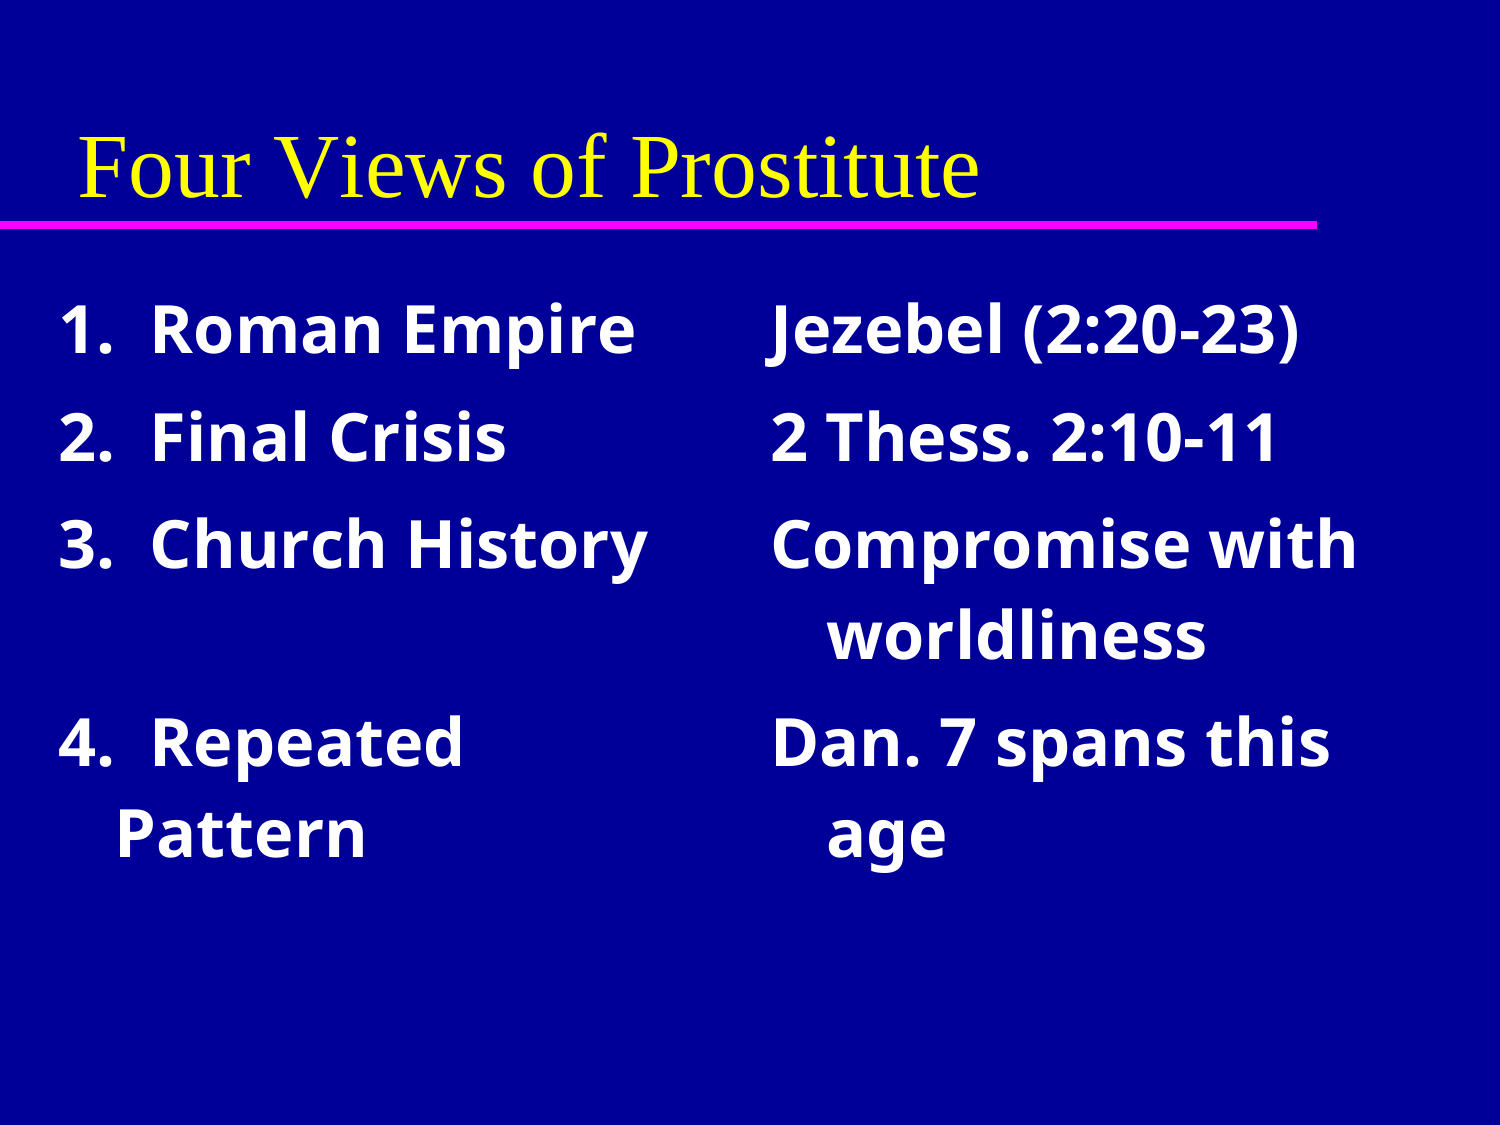

# Four Views of Prostitute
1. Roman Empire
2. Final Crisis
3. Church History
4. Repeated Pattern
Jezebel (2:20-23)
2 Thess. 2:10-11
Compromise with worldliness
Dan. 7 spans this age